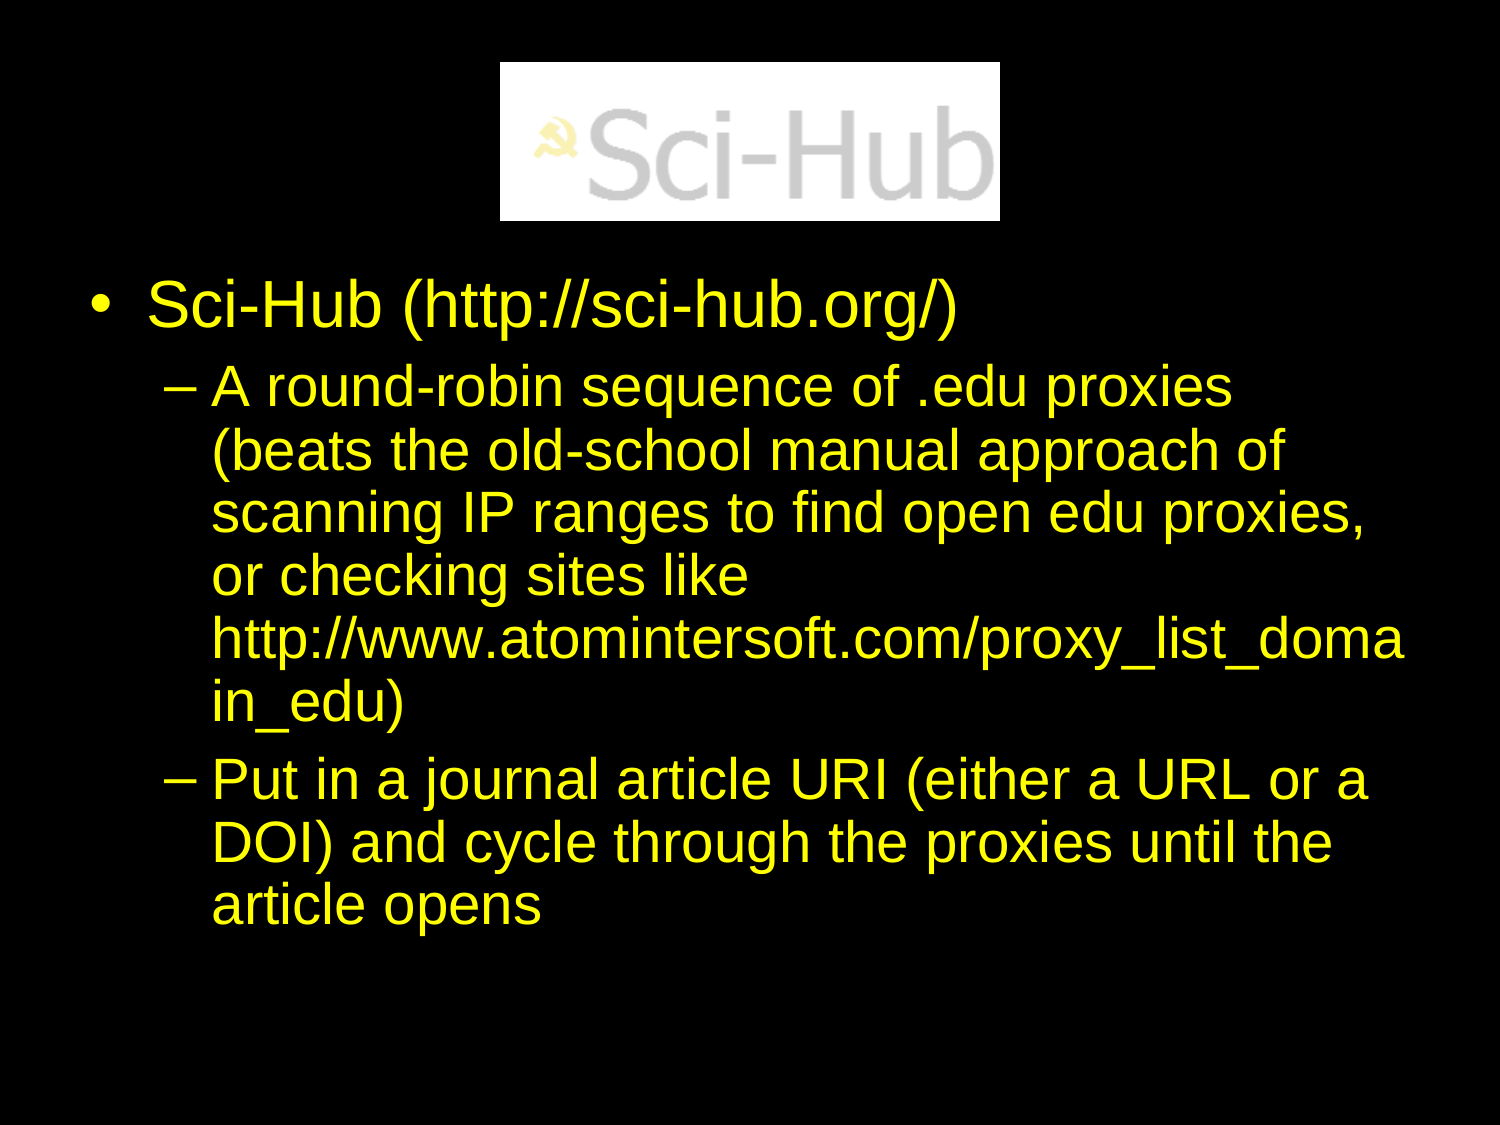

# Sci-Hub (http://sci-hub.org/)
A round-robin sequence of .edu proxies (beats the old-school manual approach of scanning IP ranges to find open edu proxies, or checking sites like http://www.atomintersoft.com/proxy_list_domain_edu)
Put in a journal article URI (either a URL or a DOI) and cycle through the proxies until the article opens